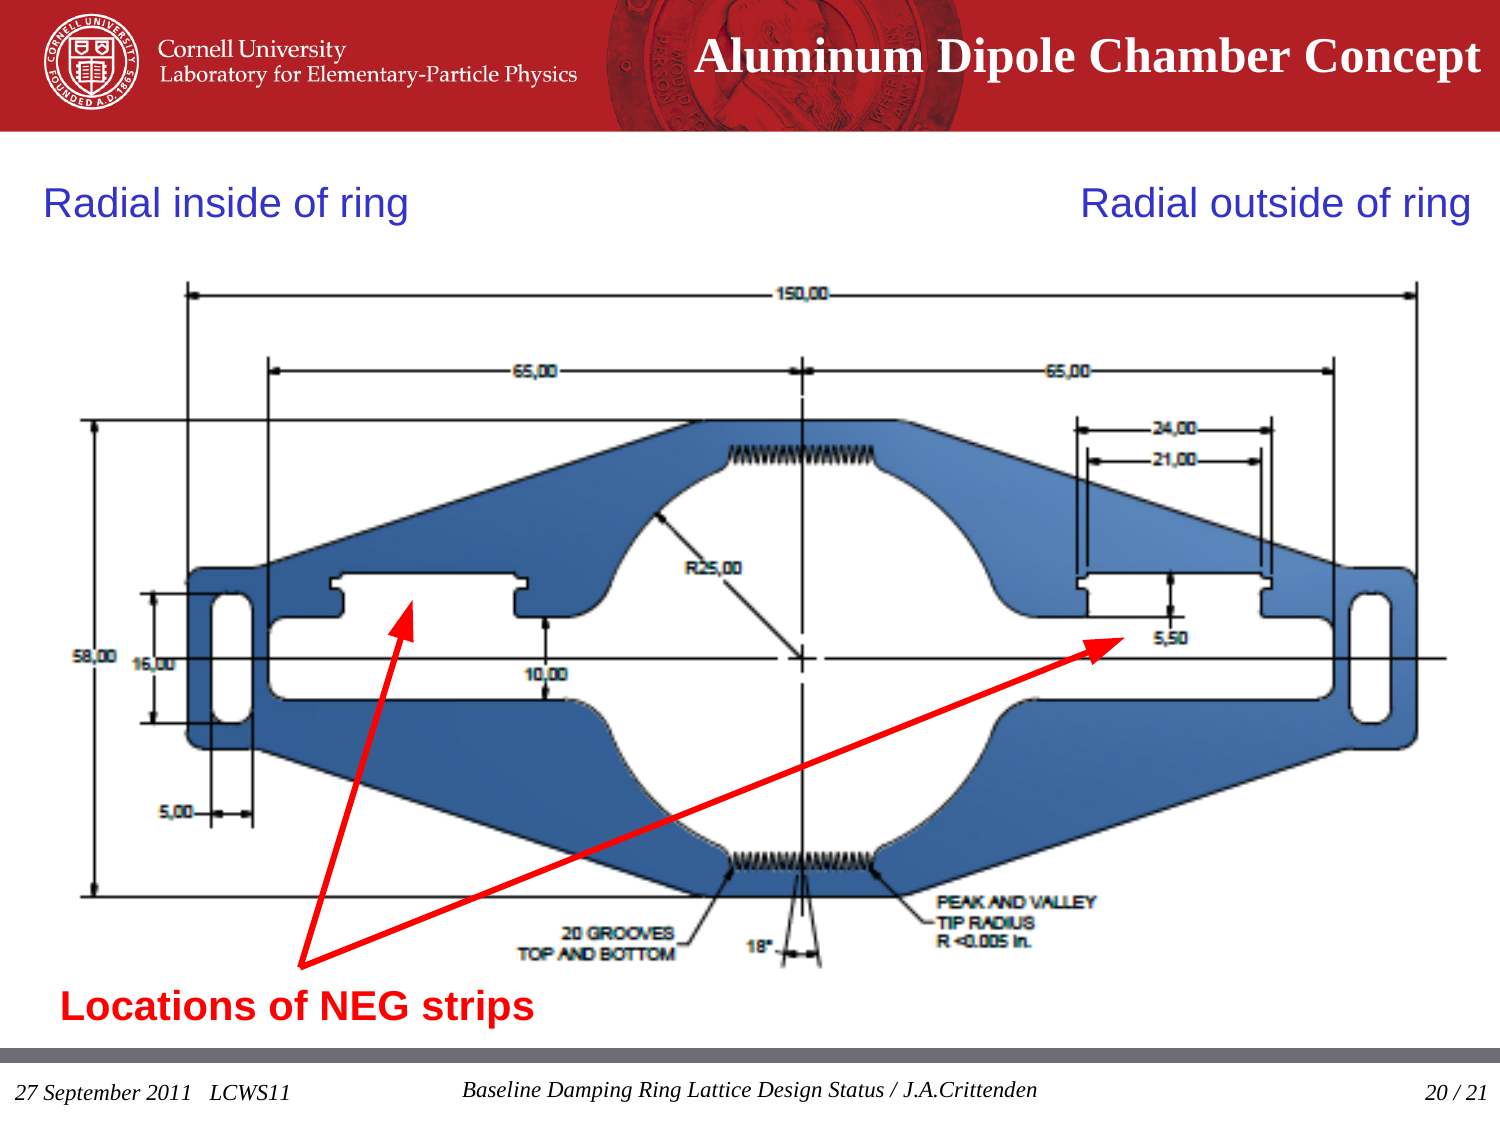

# Aluminum Dipole Chamber Concept
Radial inside of ring
Radial outside of ring
Locations of NEG strips